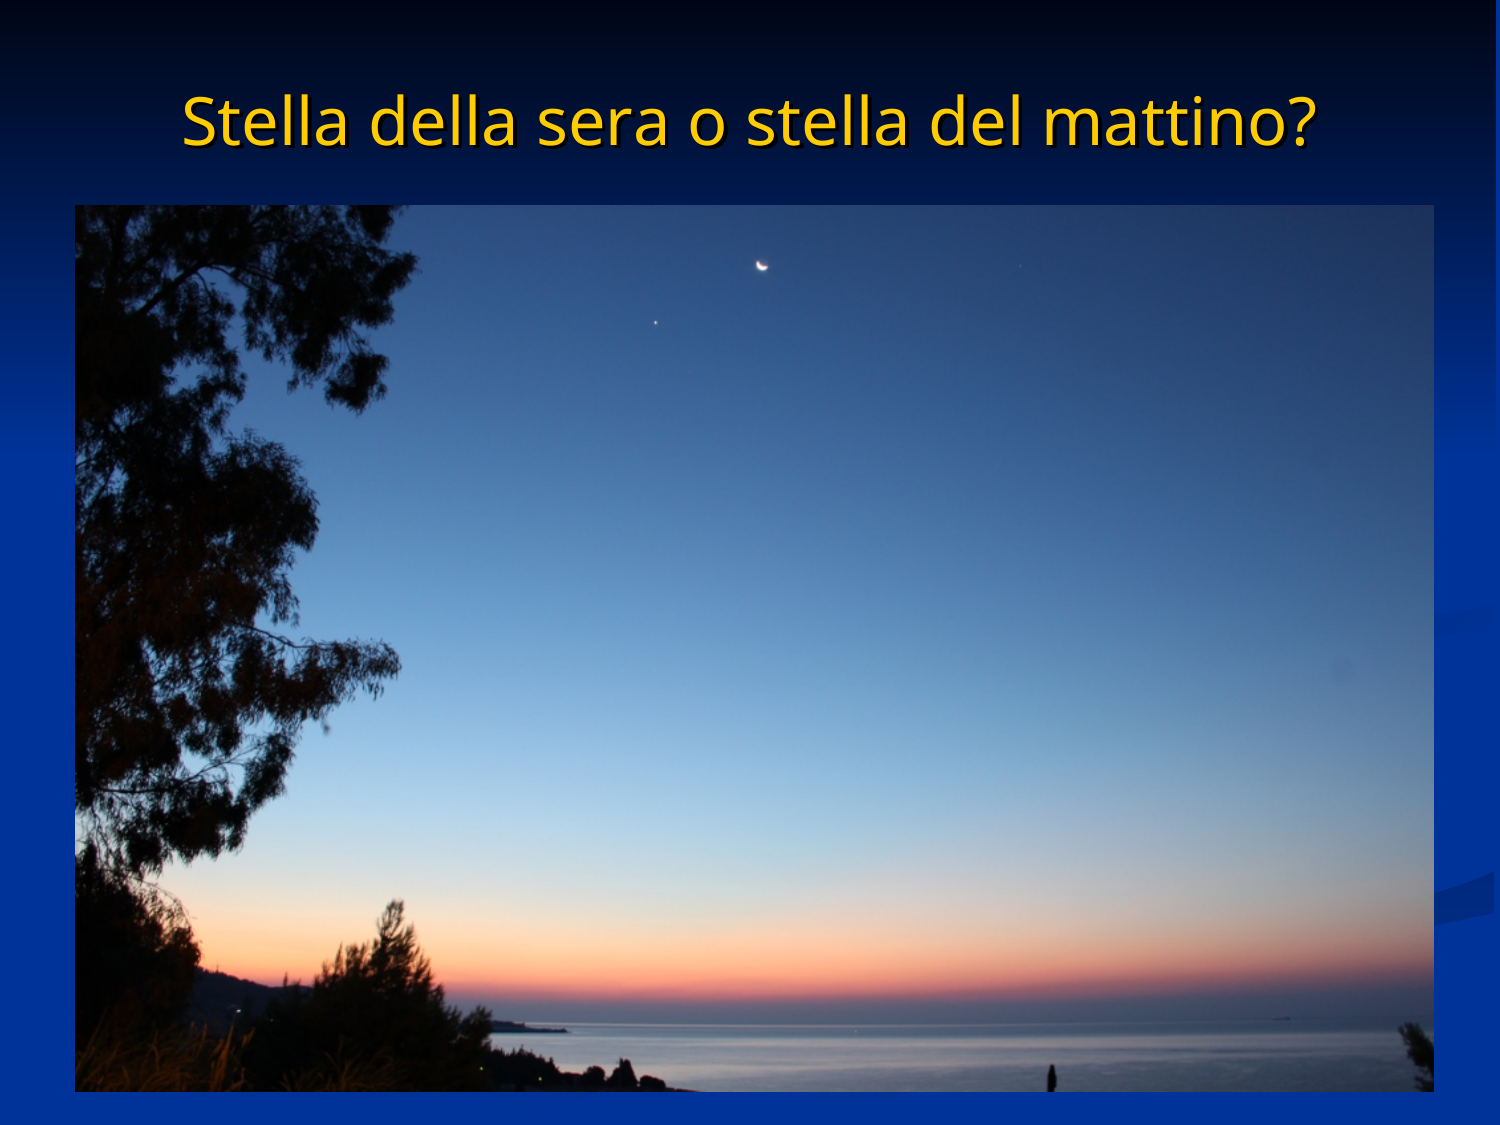

Stella della sera o stella del mattino?